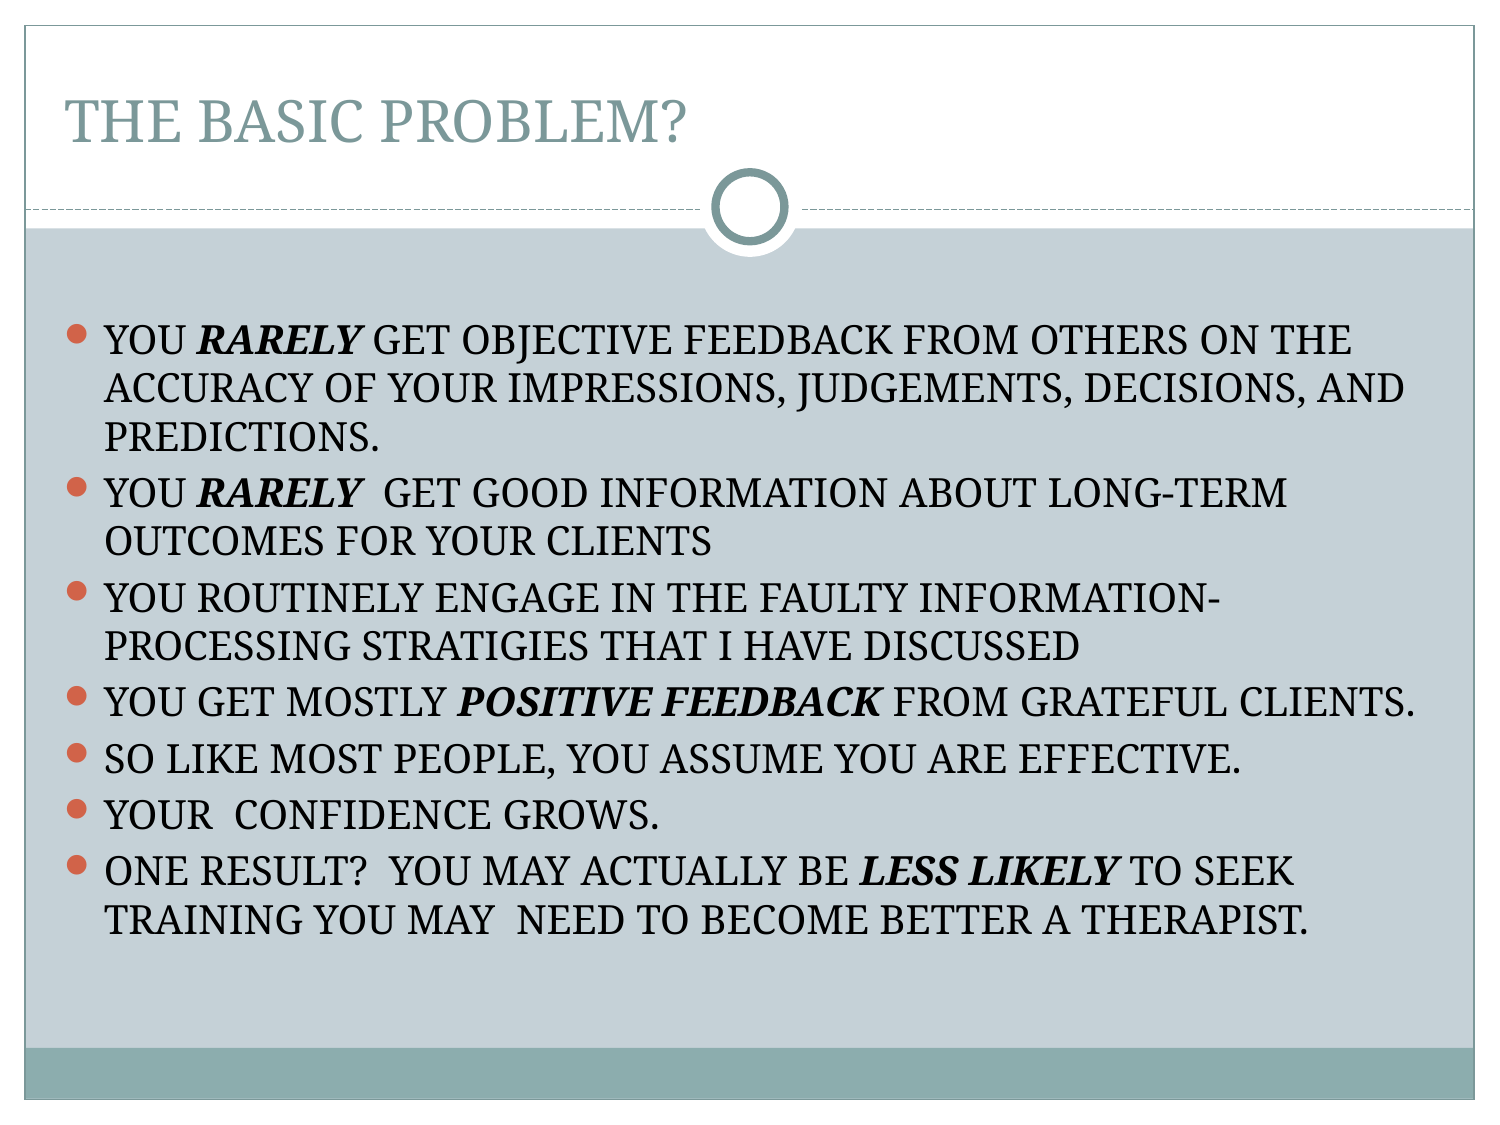

# THE BASIC PROBLEM?
YOU RARELY GET OBJECTIVE FEEDBACK FROM OTHERS ON THE ACCURACY OF YOUR IMPRESSIONS, JUDGEMENTS, DECISIONS, AND PREDICTIONS.
YOU RARELY GET GOOD INFORMATION ABOUT LONG-TERM OUTCOMES FOR YOUR CLIENTS
YOU ROUTINELY ENGAGE IN THE FAULTY INFORMATION-PROCESSING STRATIGIES THAT I HAVE DISCUSSED
YOU GET MOSTLY POSITIVE FEEDBACK FROM GRATEFUL CLIENTS.
SO LIKE MOST PEOPLE, YOU ASSUME YOU ARE EFFECTIVE.
YOUR CONFIDENCE GROWS.
ONE RESULT? YOU MAY ACTUALLY BE LESS LIKELY TO SEEK TRAINING YOU MAY NEED TO BECOME BETTER A THERAPIST.